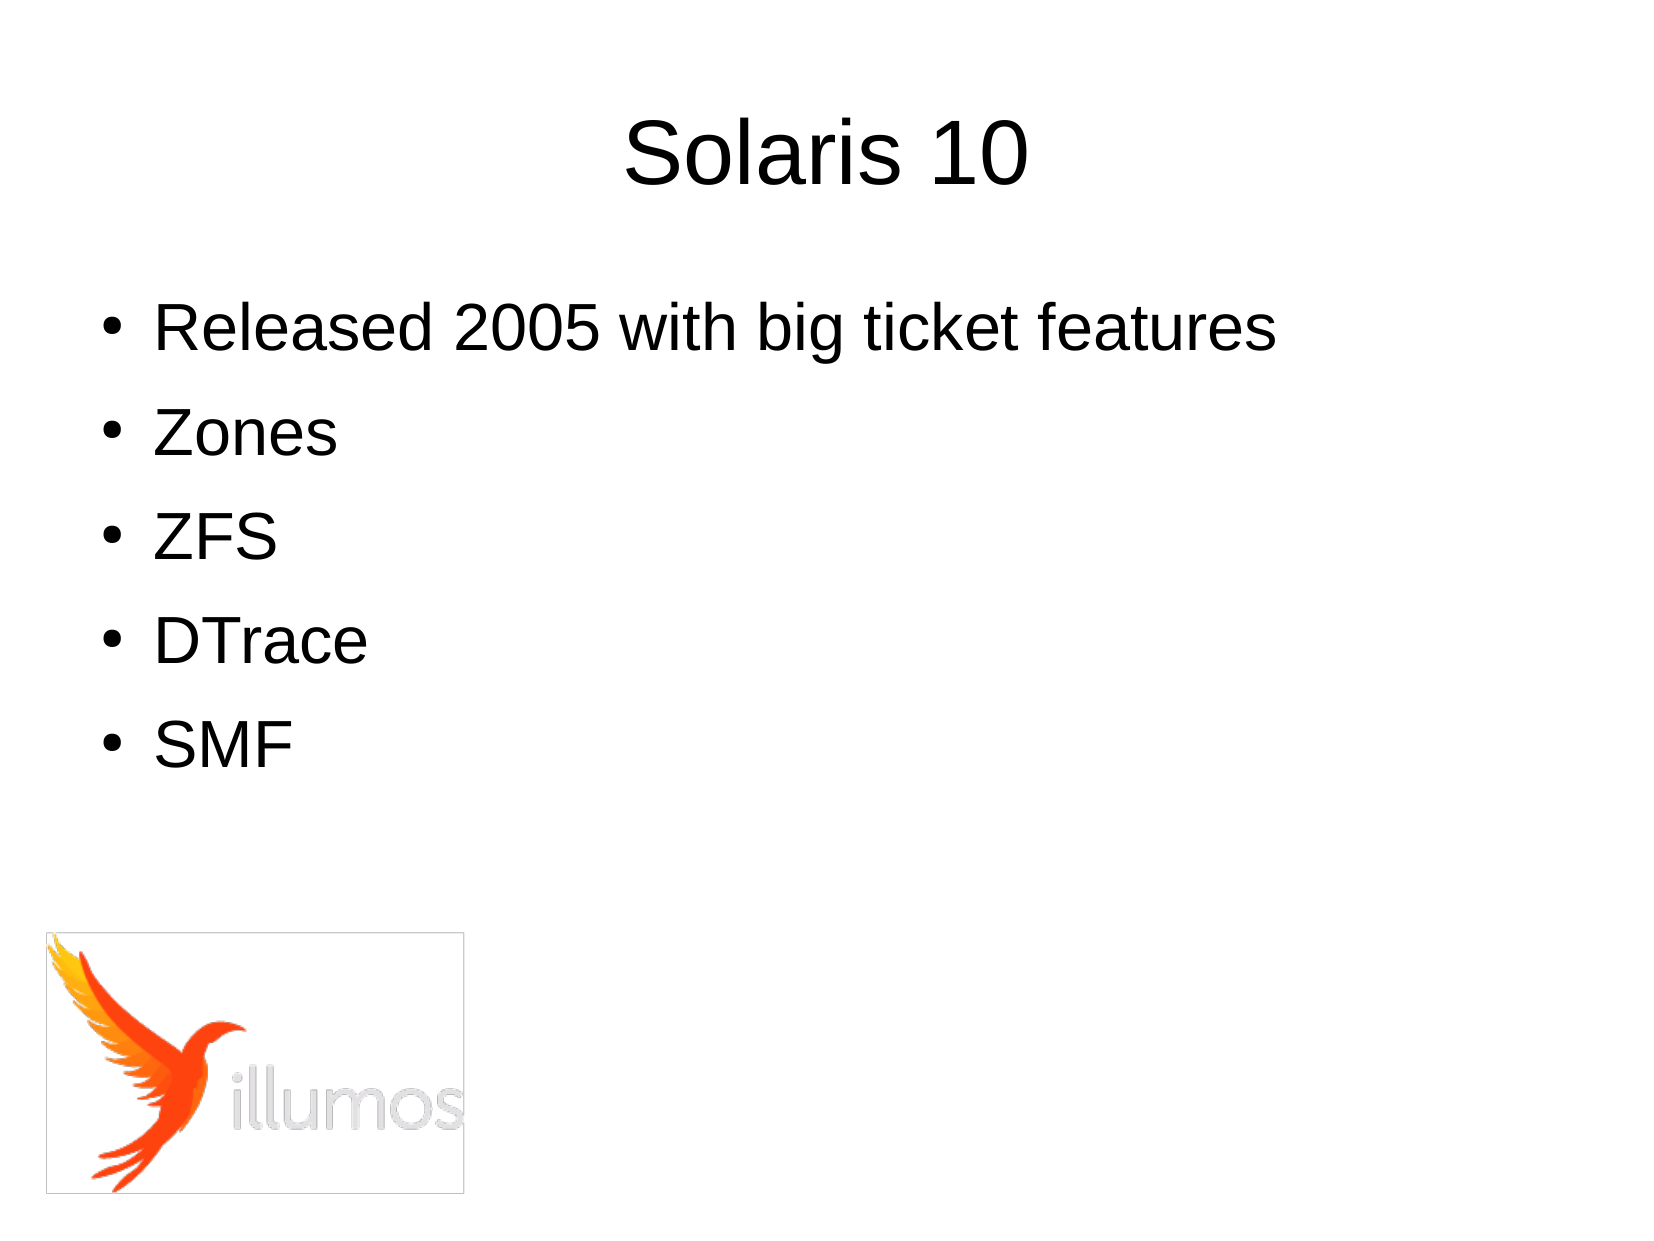

# Solaris 10
Released 2005 with big ticket features
Zones
ZFS
DTrace
SMF